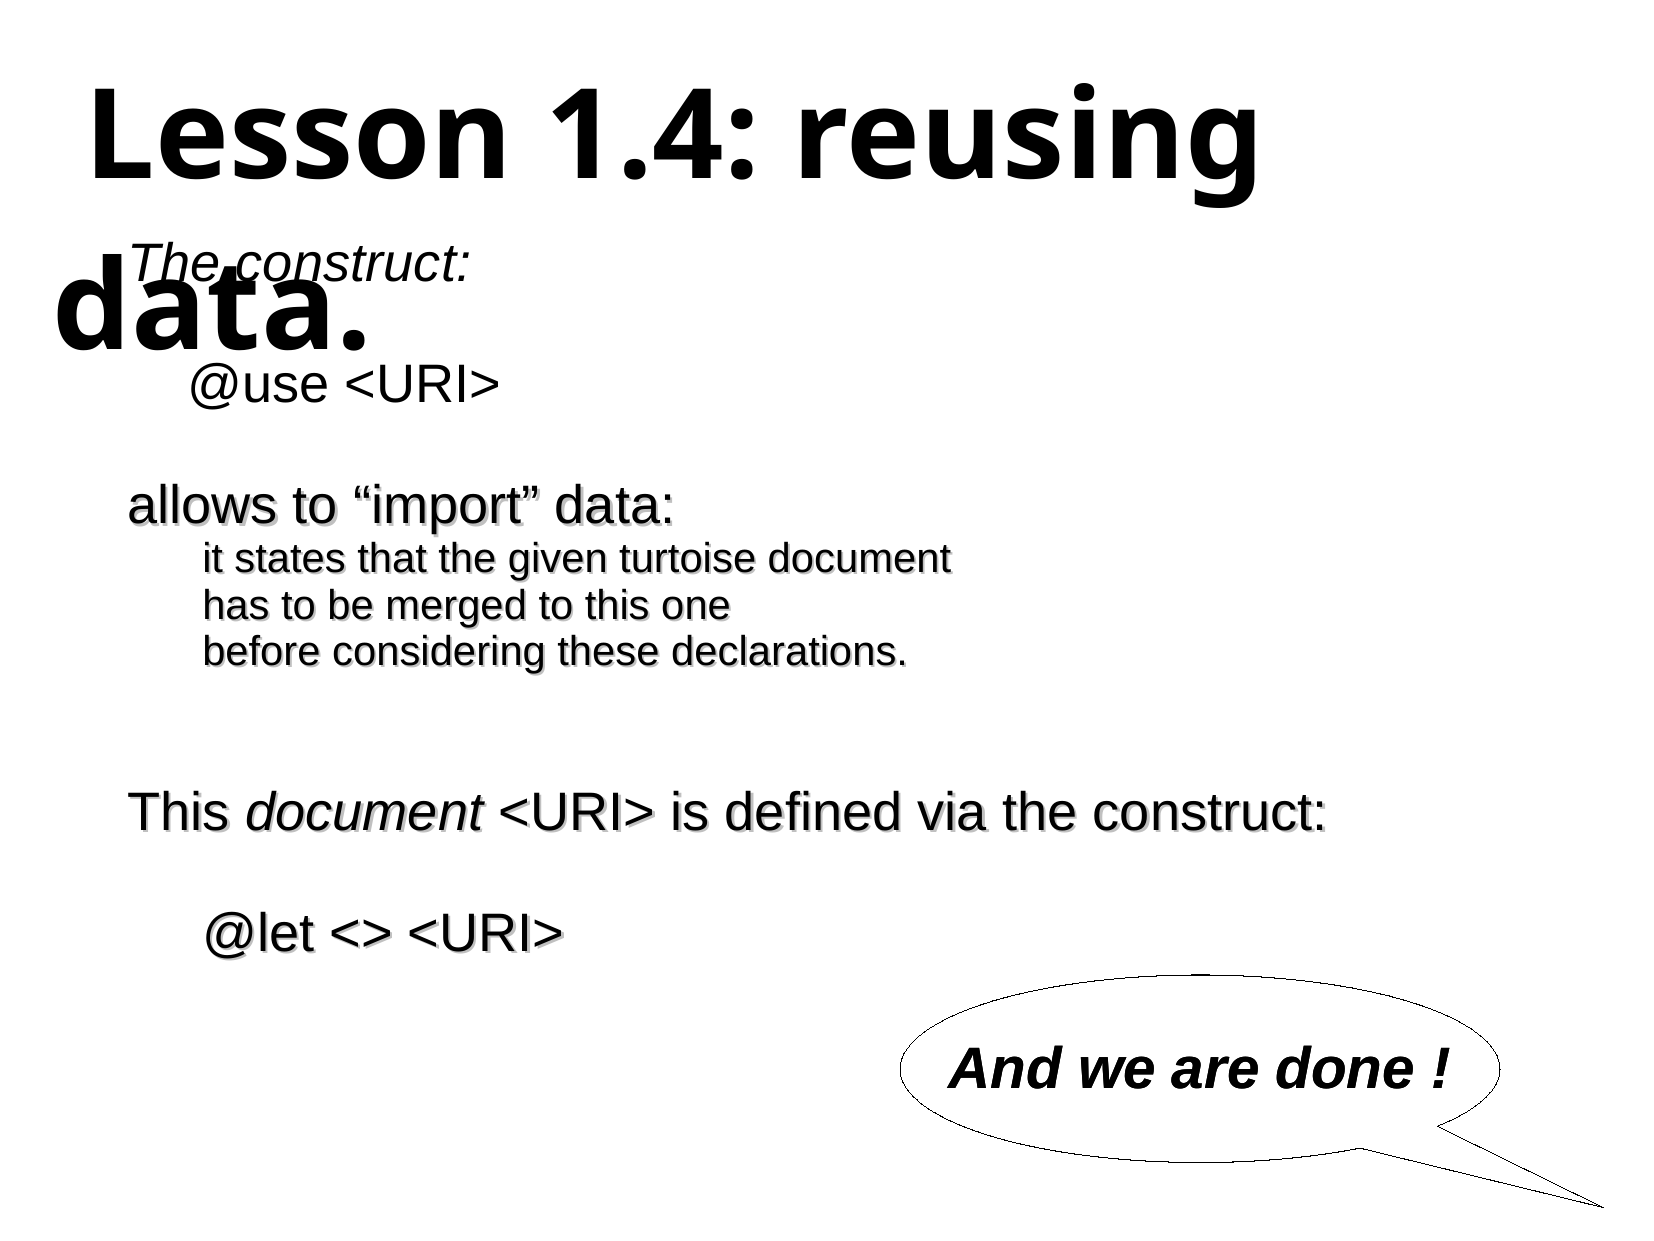

Lesson 1.4: reusing data.
The construct:
 @use <URI>
allows to “import” data:
	it states that the given turtoise document
	has to be merged to this one
	before considering these declarations.
This document <URI> is defined via the construct:
 @let <> <URI>
And we are done !
And we are done !